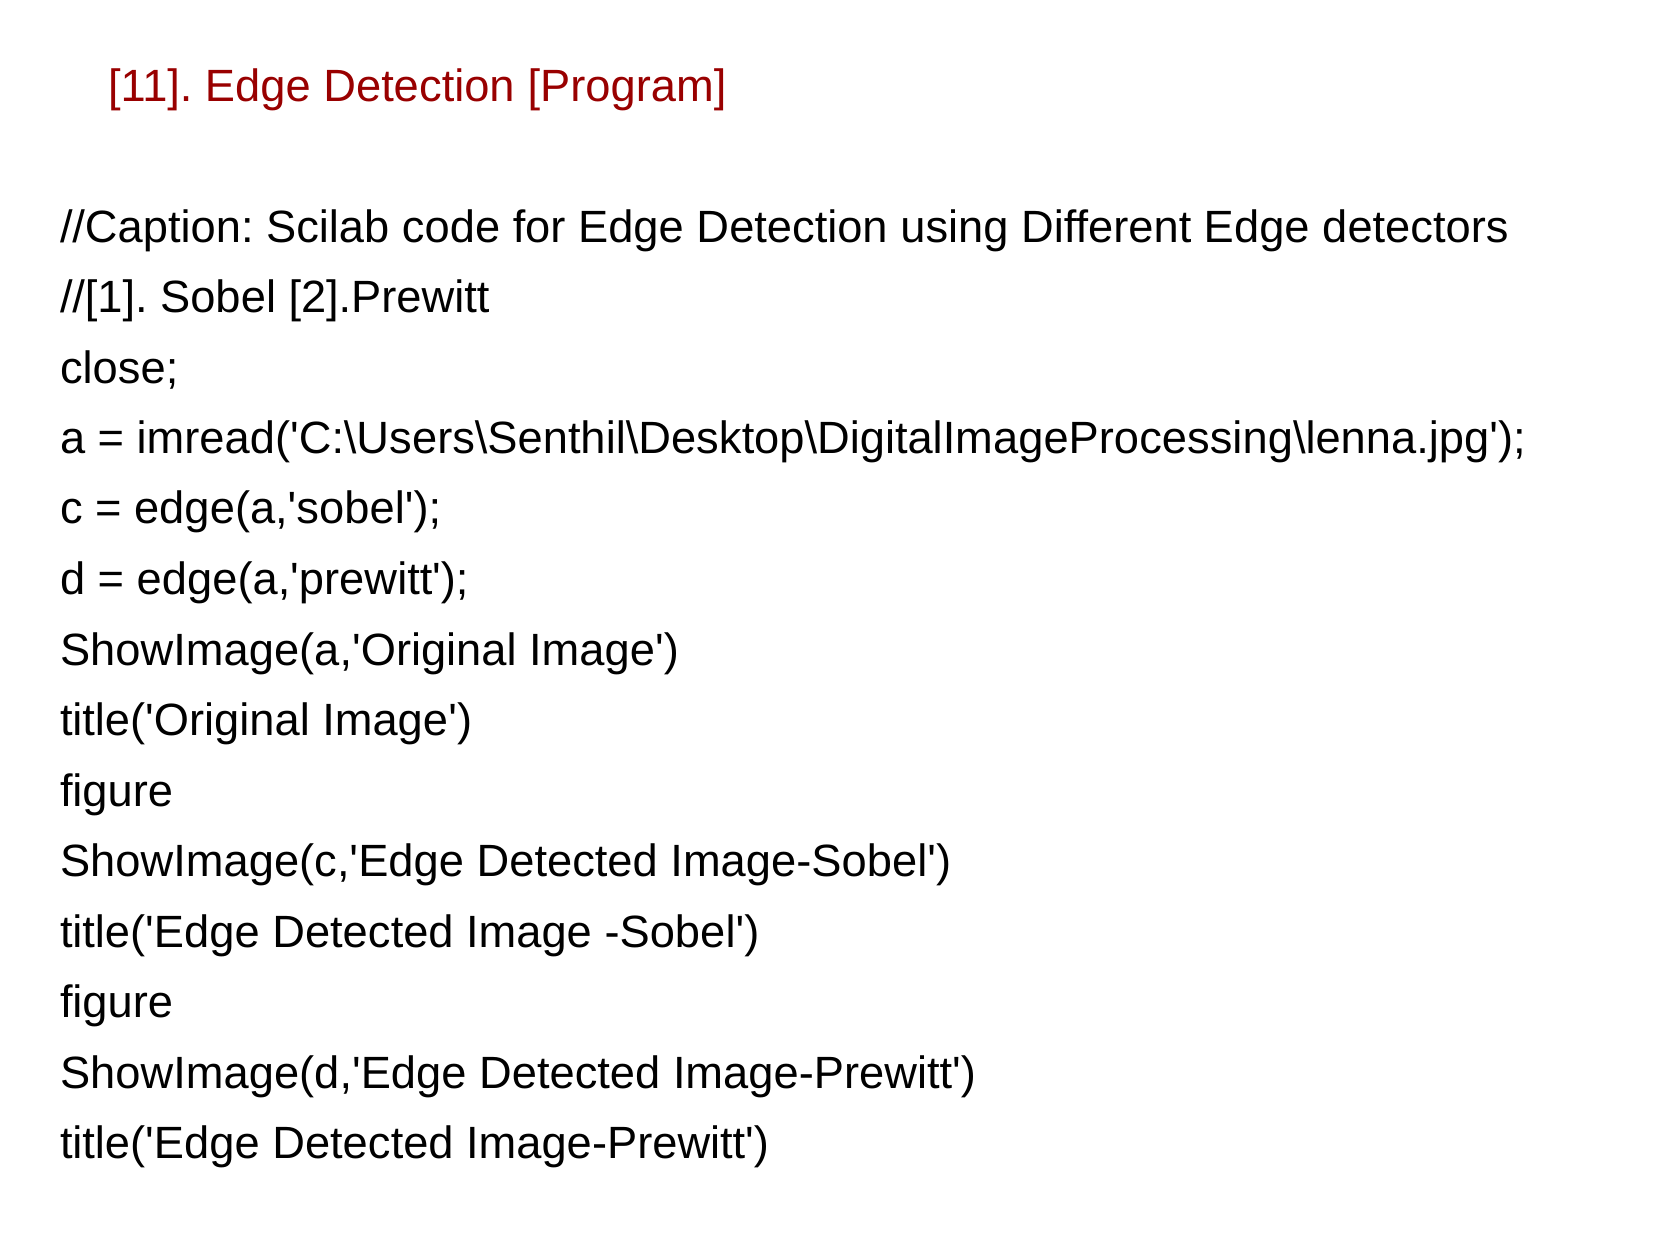

# [11]. Edge Detection [Program]
//Caption: Scilab code for Edge Detection using Different Edge detectors
//[1]. Sobel [2].Prewitt
close;
a = imread('C:\Users\Senthil\Desktop\DigitalImageProcessing\lenna.jpg');
c = edge(a,'sobel');
d = edge(a,'prewitt');
ShowImage(a,'Original Image')
title('Original Image')
figure
ShowImage(c,'Edge Detected Image-Sobel')
title('Edge Detected Image -Sobel')
figure
ShowImage(d,'Edge Detected Image-Prewitt')
title('Edge Detected Image-Prewitt')